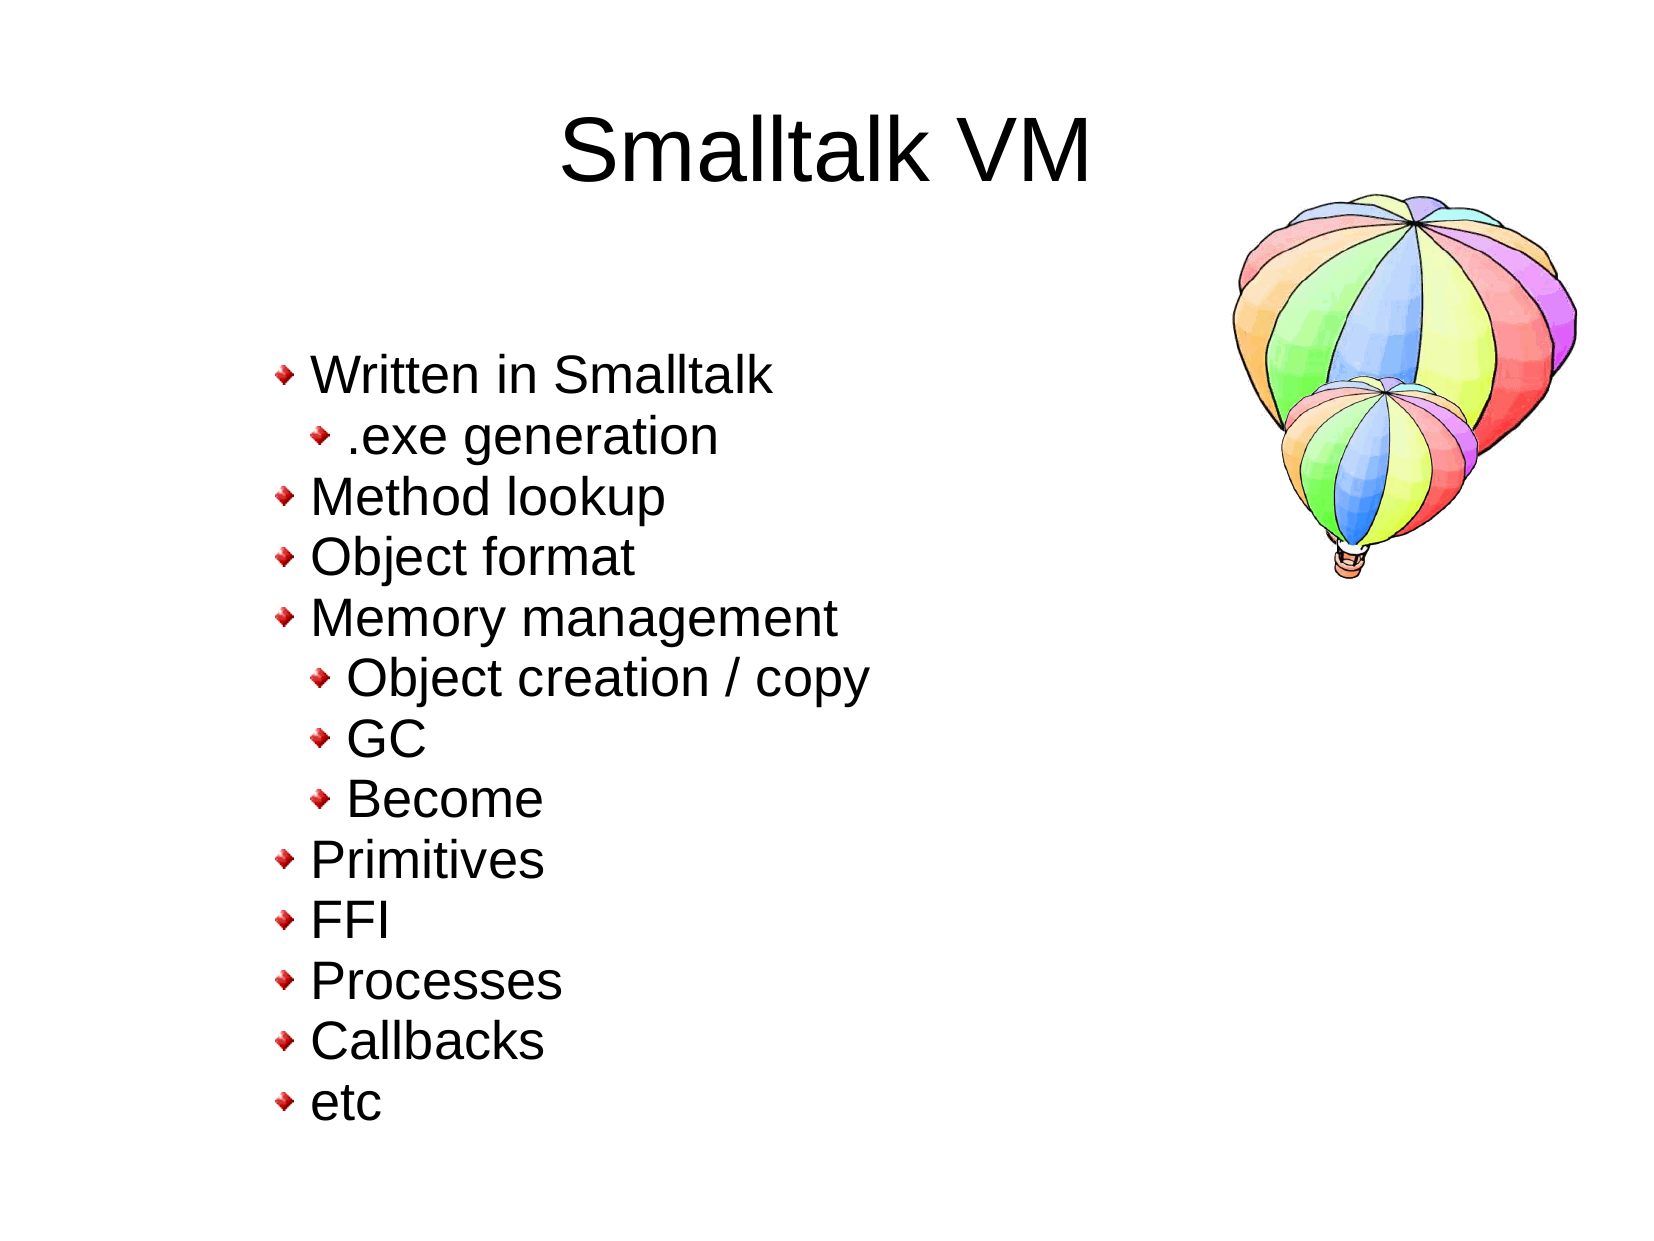

Smalltalk VM
Written in Smalltalk
.exe generation
Method lookup
Object format
Memory management
Object creation / copy
GC
Become
Primitives
FFI
Processes
Callbacks
etc